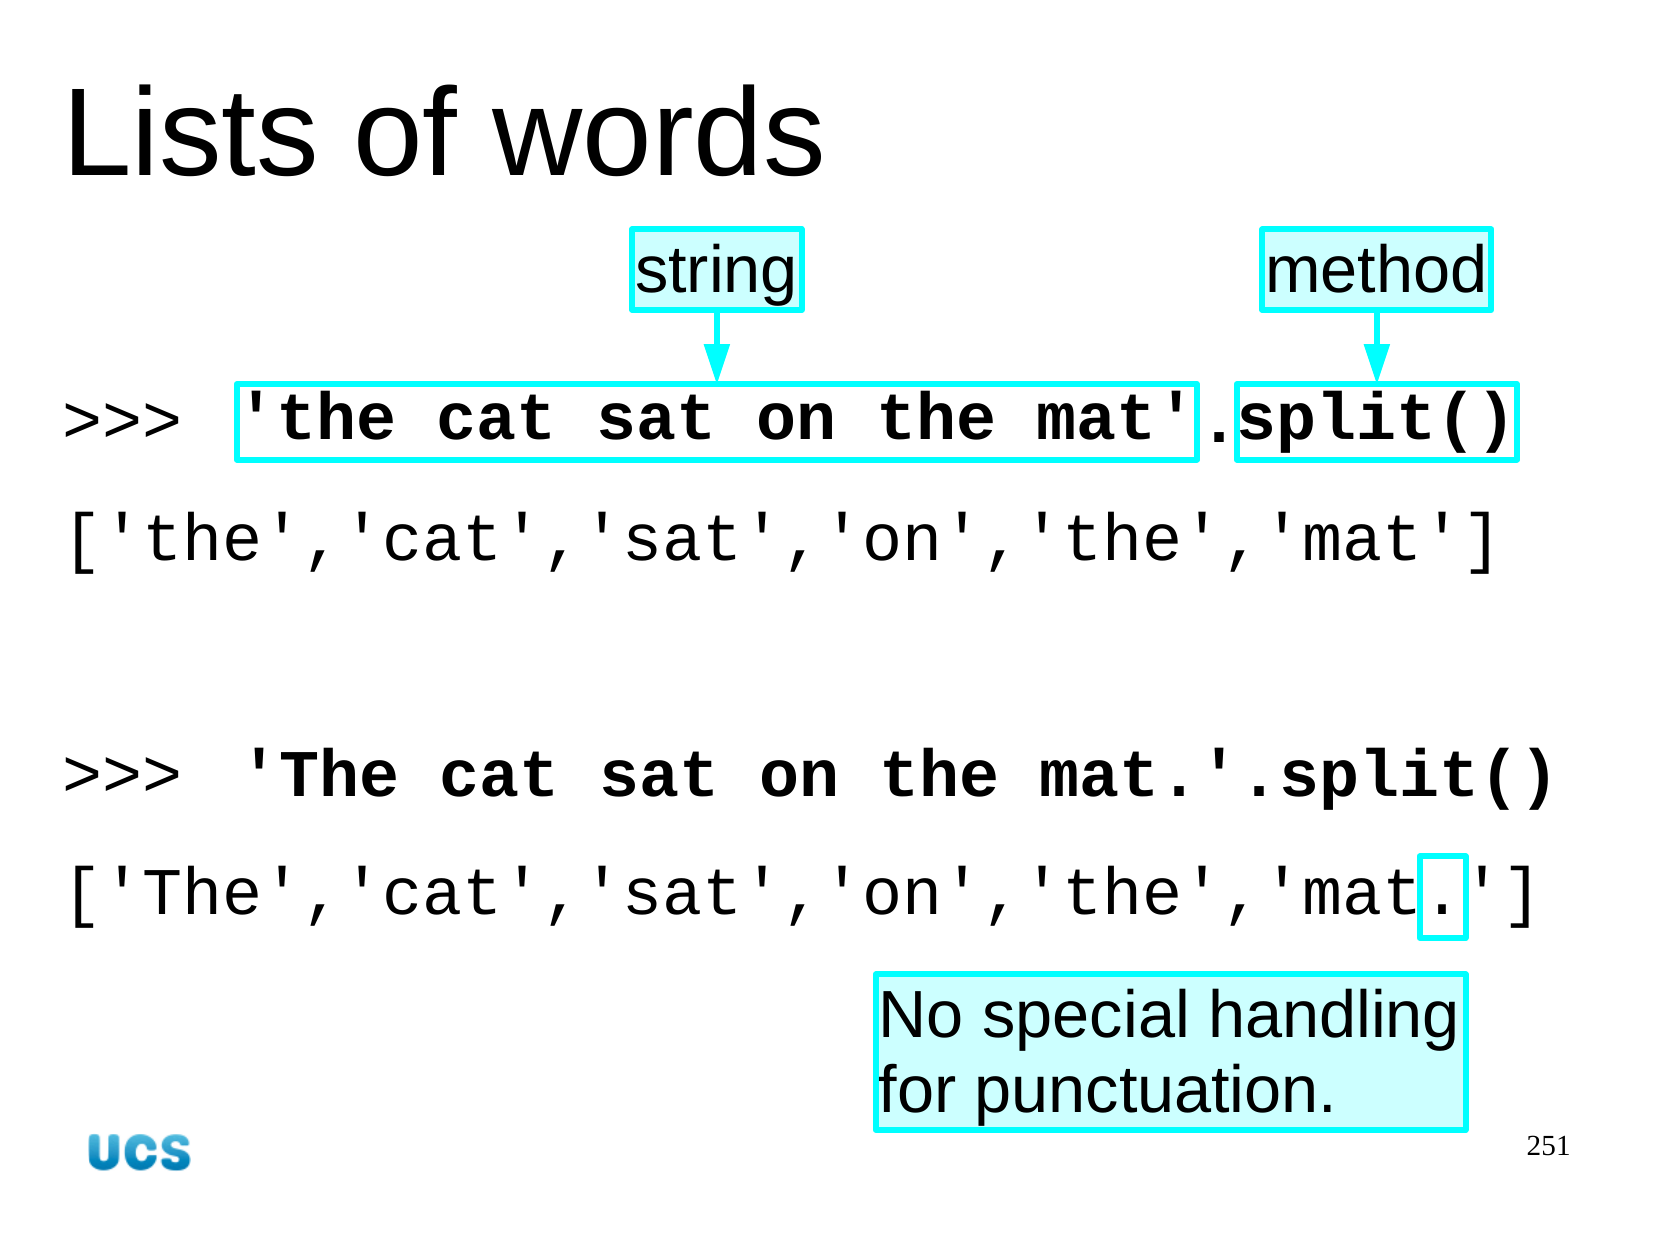

Lists of words
string
method
>>>
'the cat sat on the mat'
.
split()
['the','cat','sat','on','the','mat']
>>>
'The cat sat on the mat.'.split()
['The','cat','sat','on','the','mat
.
']
No special handling
for punctuation.
251